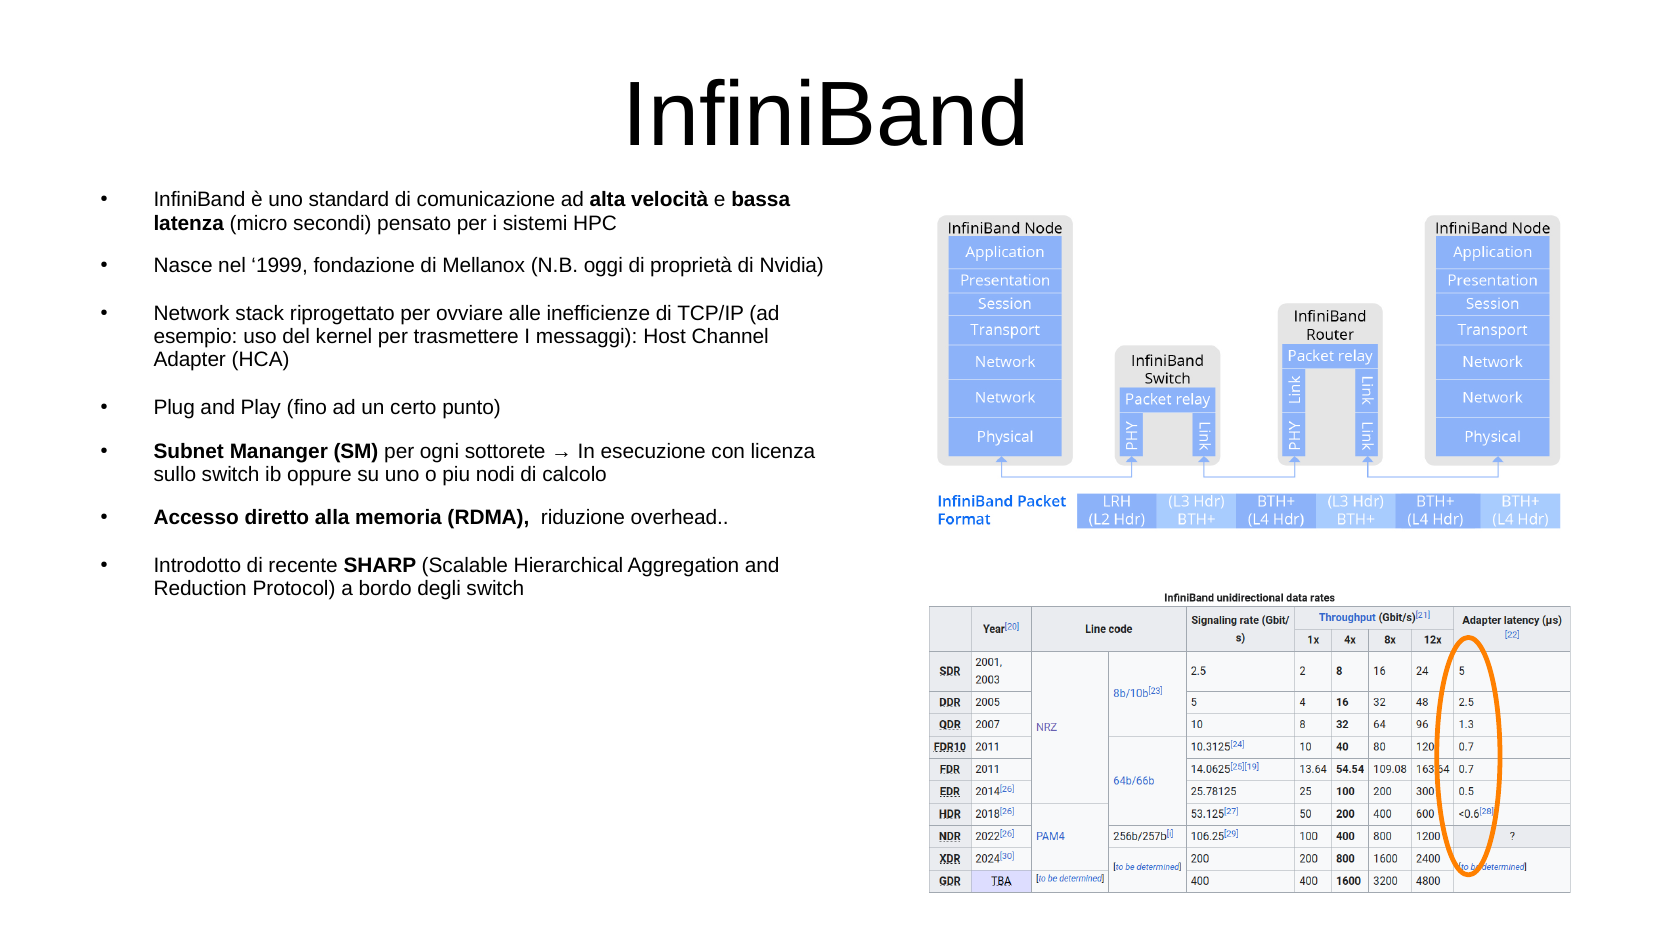

# InfiniBand
InfiniBand è uno standard di comunicazione ad alta velocità e bassa latenza (micro secondi) pensato per i sistemi HPC
Nasce nel ‘1999, fondazione di Mellanox (N.B. oggi di proprietà di Nvidia)
Network stack riprogettato per ovviare alle inefficienze di TCP/IP (ad esempio: uso del kernel per trasmettere I messaggi): Host Channel Adapter (HCA)
Plug and Play (fino ad un certo punto)
Subnet Mananger (SM) per ogni sottorete → In esecuzione con licenza sullo switch ib oppure su uno o piu nodi di calcolo
Accesso diretto alla memoria (RDMA), riduzione overhead..
Introdotto di recente SHARP (Scalable Hierarchical Aggregation and Reduction Protocol) a bordo degli switch